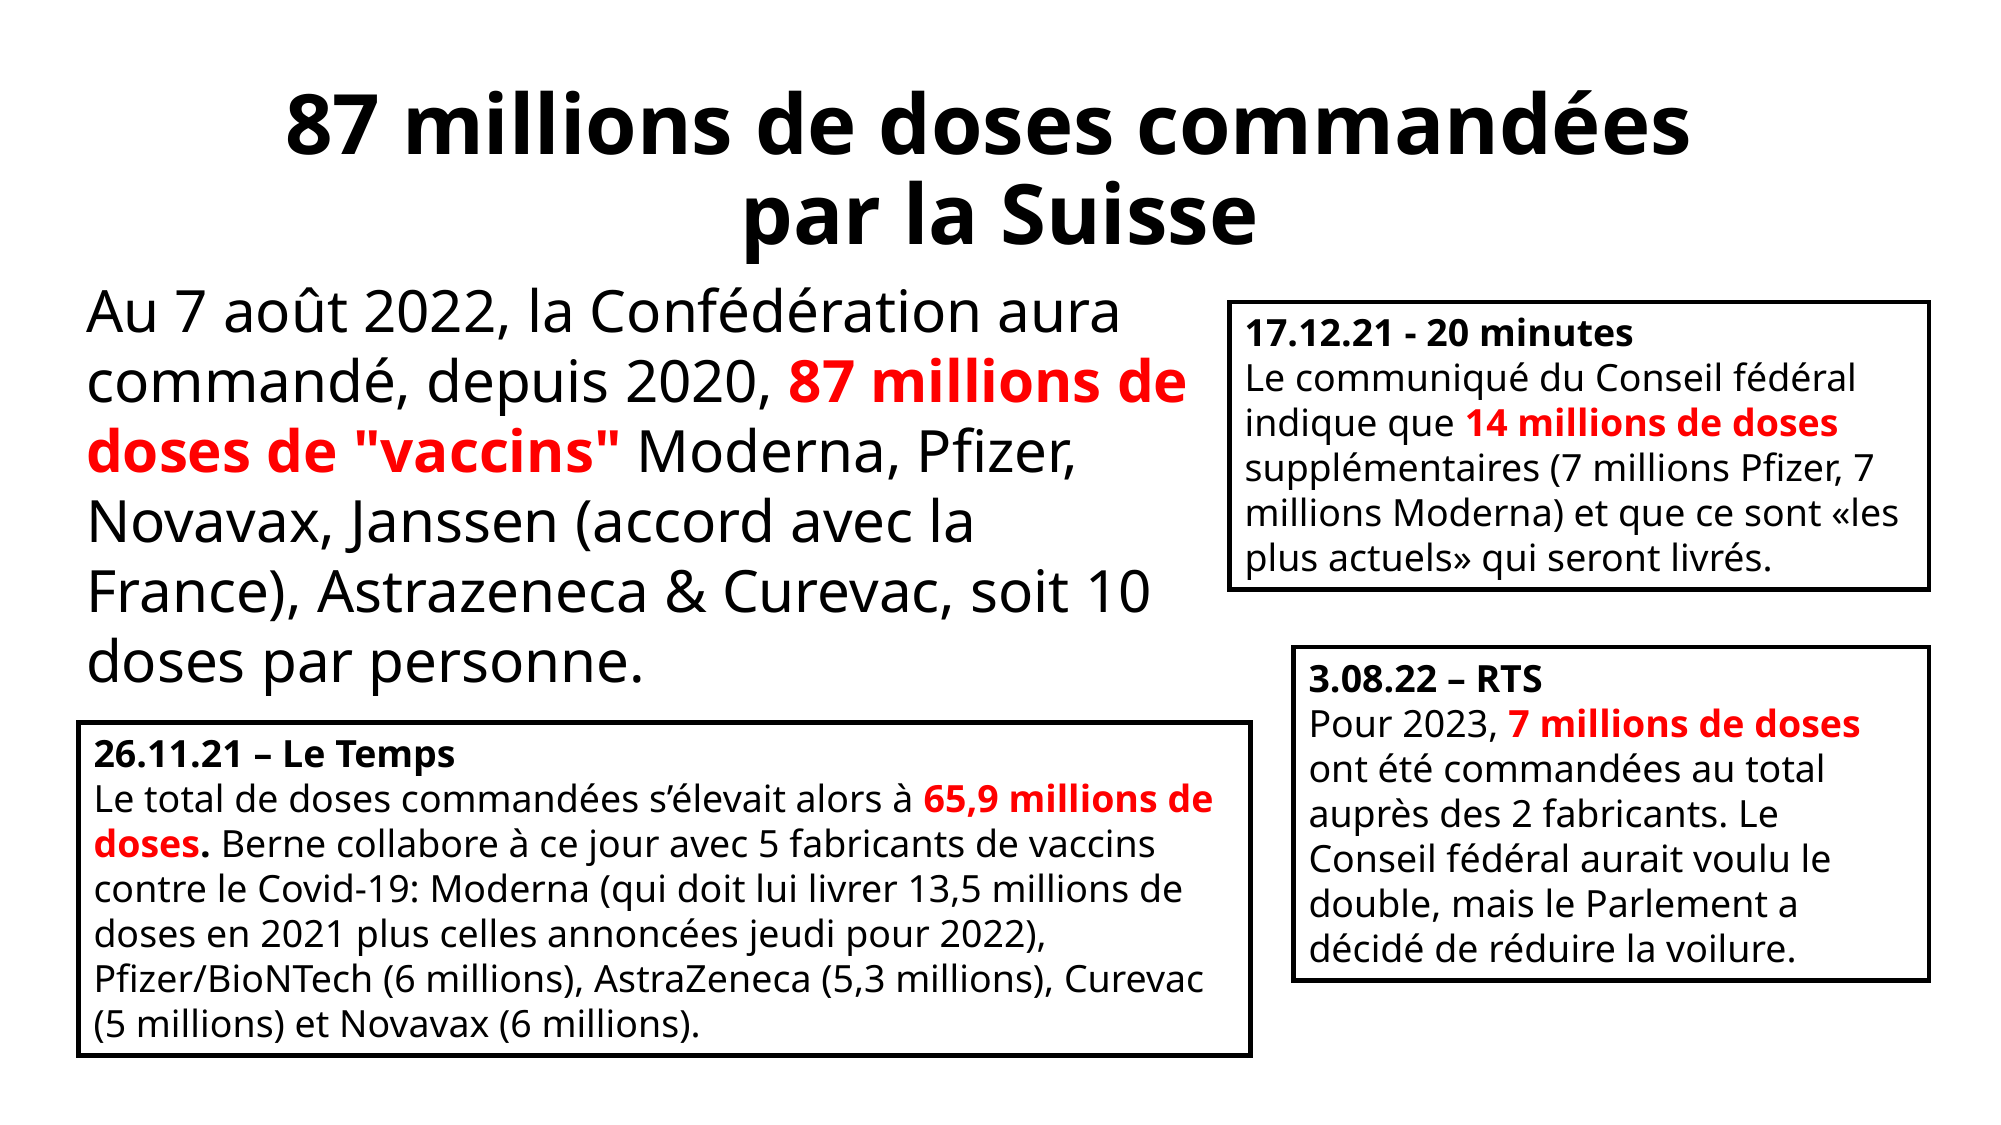

# 87 millions de doses commandées par la Suisse
Au 7 août 2022, la Confédération aura commandé, depuis 2020, 87 millions de doses de "vaccins" Moderna, Pfizer, Novavax, Janssen (accord avec la France), Astrazeneca & Curevac, soit 10 doses par personne.
17.12.21 - 20 minutes
Le communiqué du Conseil fédéral indique que 14 millions de doses supplémentaires (7 millions Pfizer, 7 millions Moderna) et que ce sont «les plus actuels» qui seront livrés.
3.08.22 – RTS
Pour 2023, 7 millions de doses ont été commandées au total auprès des 2 fabricants. Le Conseil fédéral aurait voulu le double, mais le Parlement a décidé de réduire la voilure.
26.11.21 – Le Temps
Le total de doses commandées s’élevait alors à 65,9 millions de doses. Berne collabore à ce jour avec 5 fabricants de vaccins contre le Covid-19: Moderna (qui doit lui livrer 13,5 millions de doses en 2021 plus celles annoncées jeudi pour 2022), Pfizer/BioNTech (6 millions), AstraZeneca (5,3 millions), Curevac (5 millions) et Novavax (6 millions).